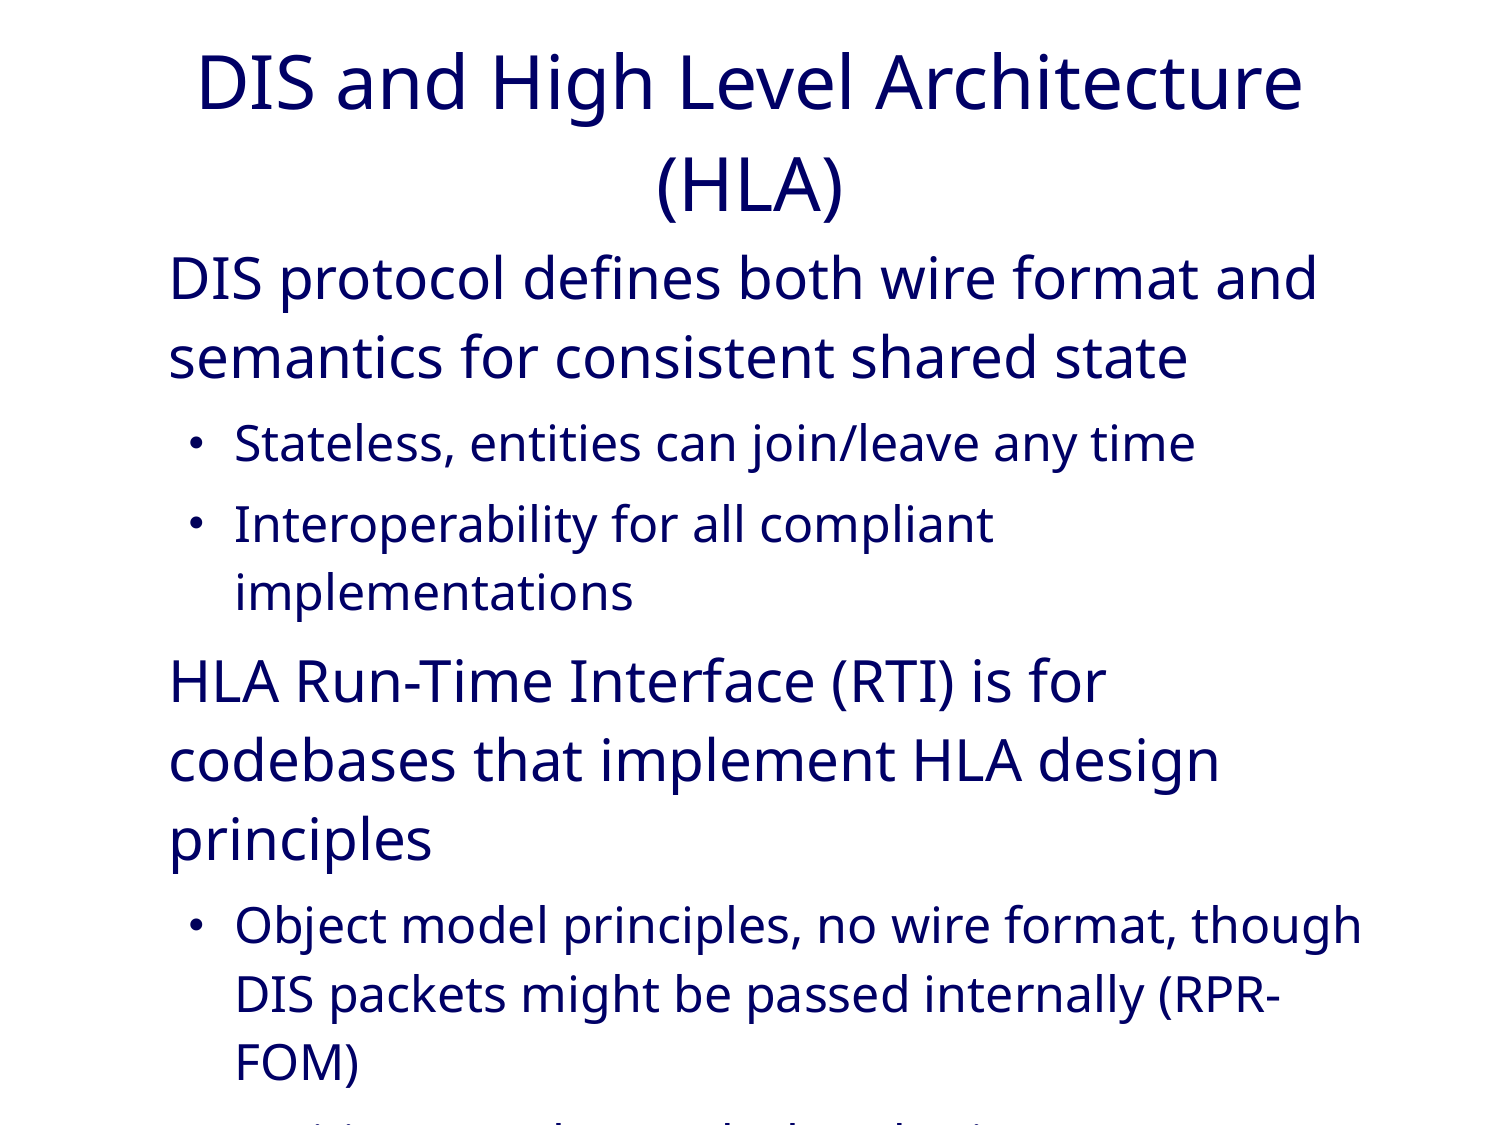

# DIS and High Level Architecture (HLA)
DIS protocol defines both wire format and semantics for consistent shared state
Stateless, entities can join/leave any time
Interoperability for all compliant implementations
HLA Run-Time Interface (RTI) is for codebases that implement HLA design principles
Object model principles, no wire format, though DIS packets might be passed internally (RPR-FOM)
Entities must be predeclared prior to start
No interoperability guarantee for implementations
Not an interoperability standard, usually proprietary